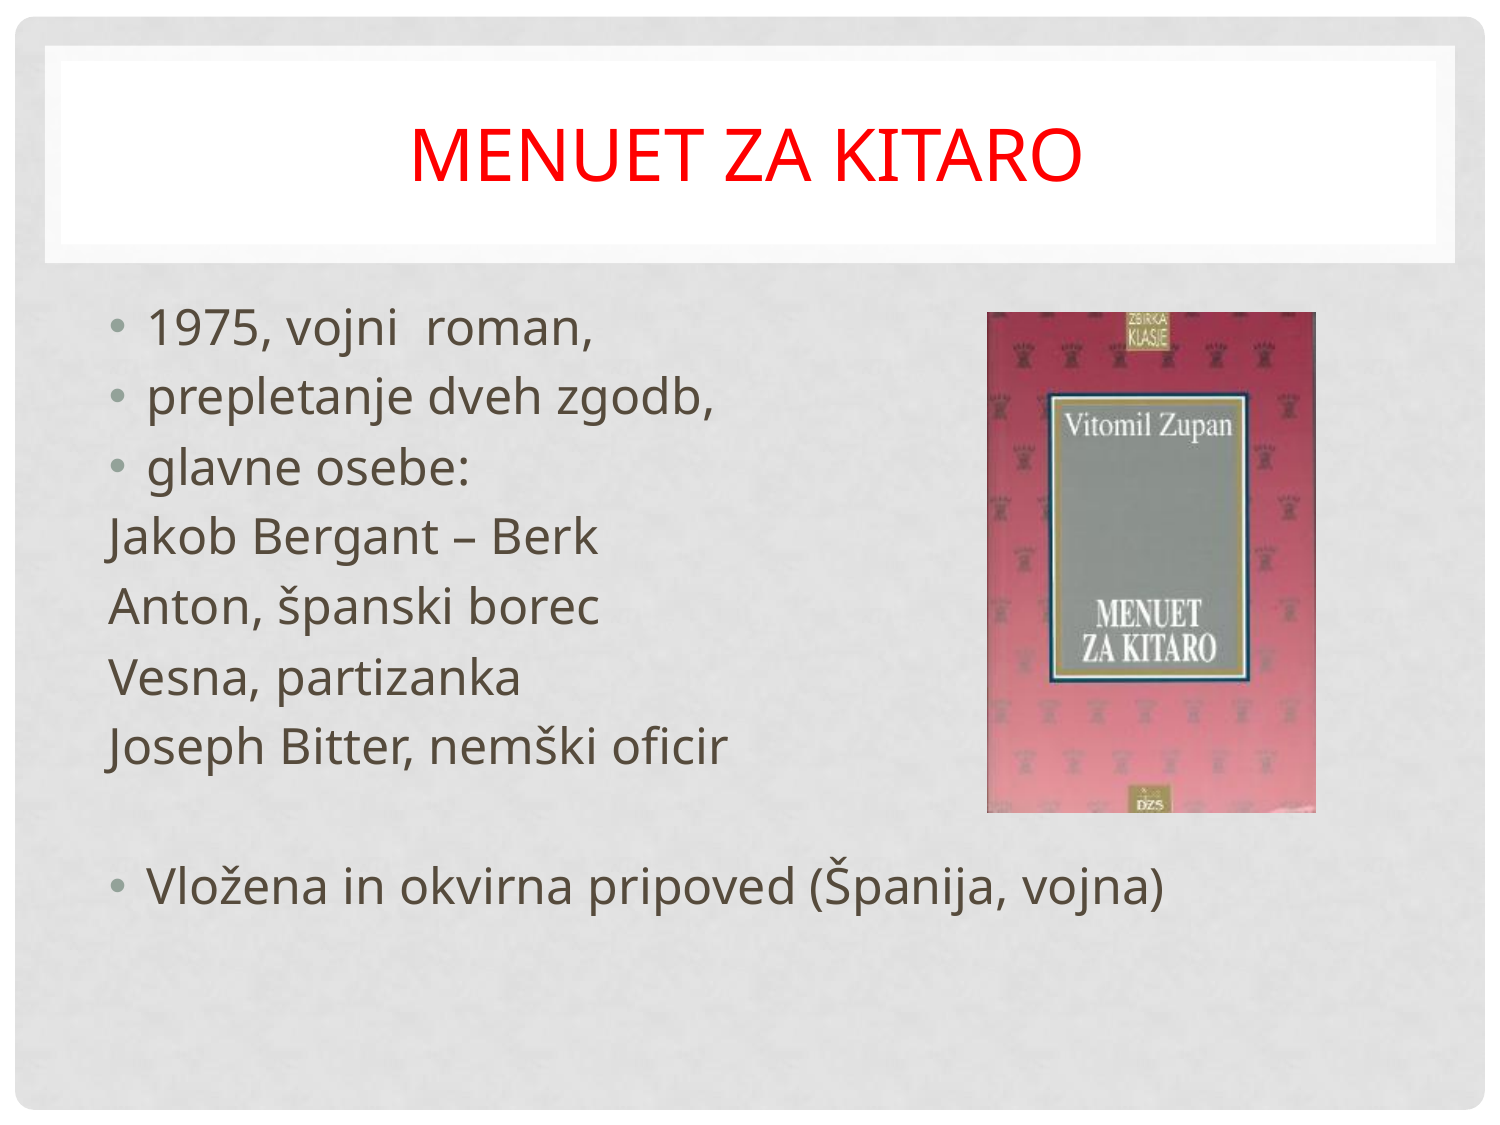

# Menuet za kitaro
1975, vojni roman,
prepletanje dveh zgodb,
glavne osebe:
Jakob Bergant – Berk
Anton, španski borec
Vesna, partizanka
Joseph Bitter, nemški oficir
Vložena in okvirna pripoved (Španija, vojna)